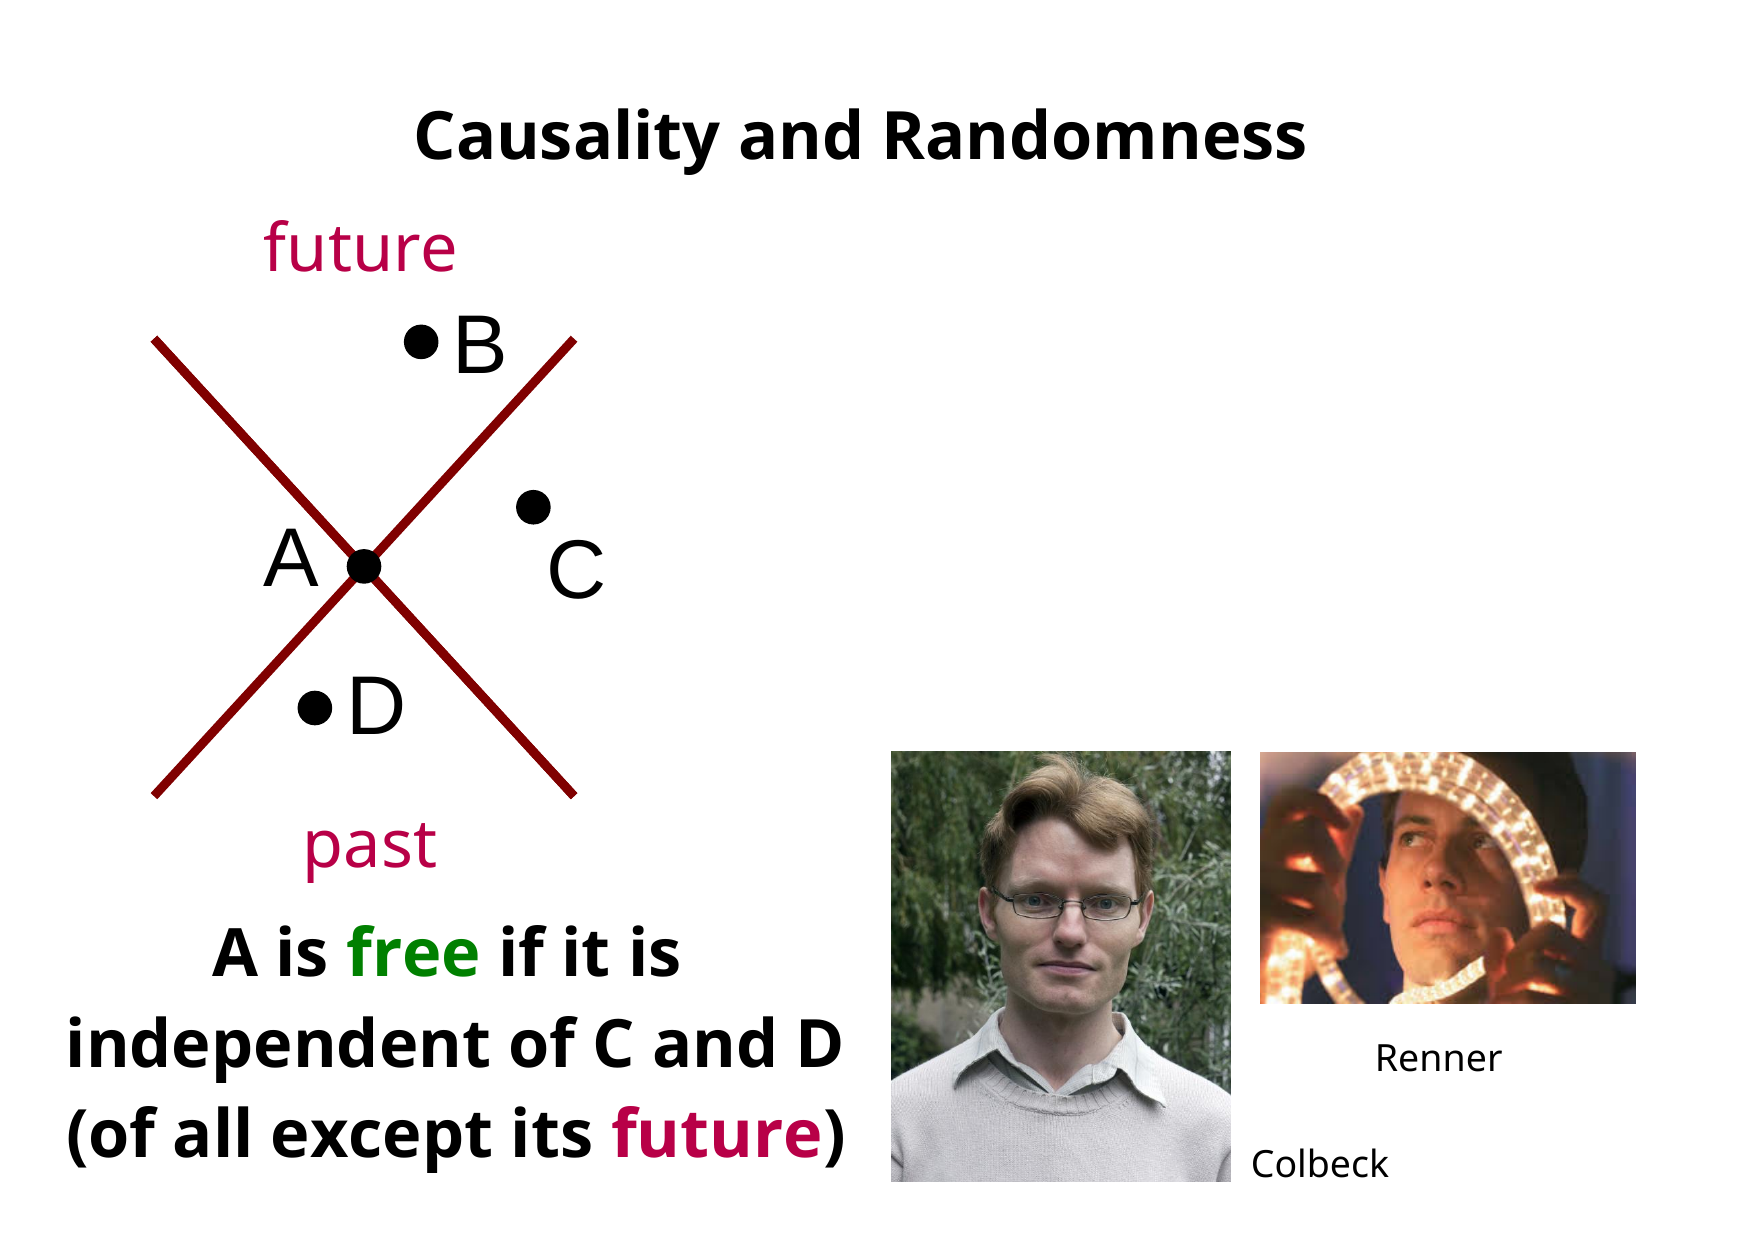

Causality and Randomness
future
B
A
C
D
past
A is free if it is
independent of C and D
(of all except its future)
Renner
Colbeck